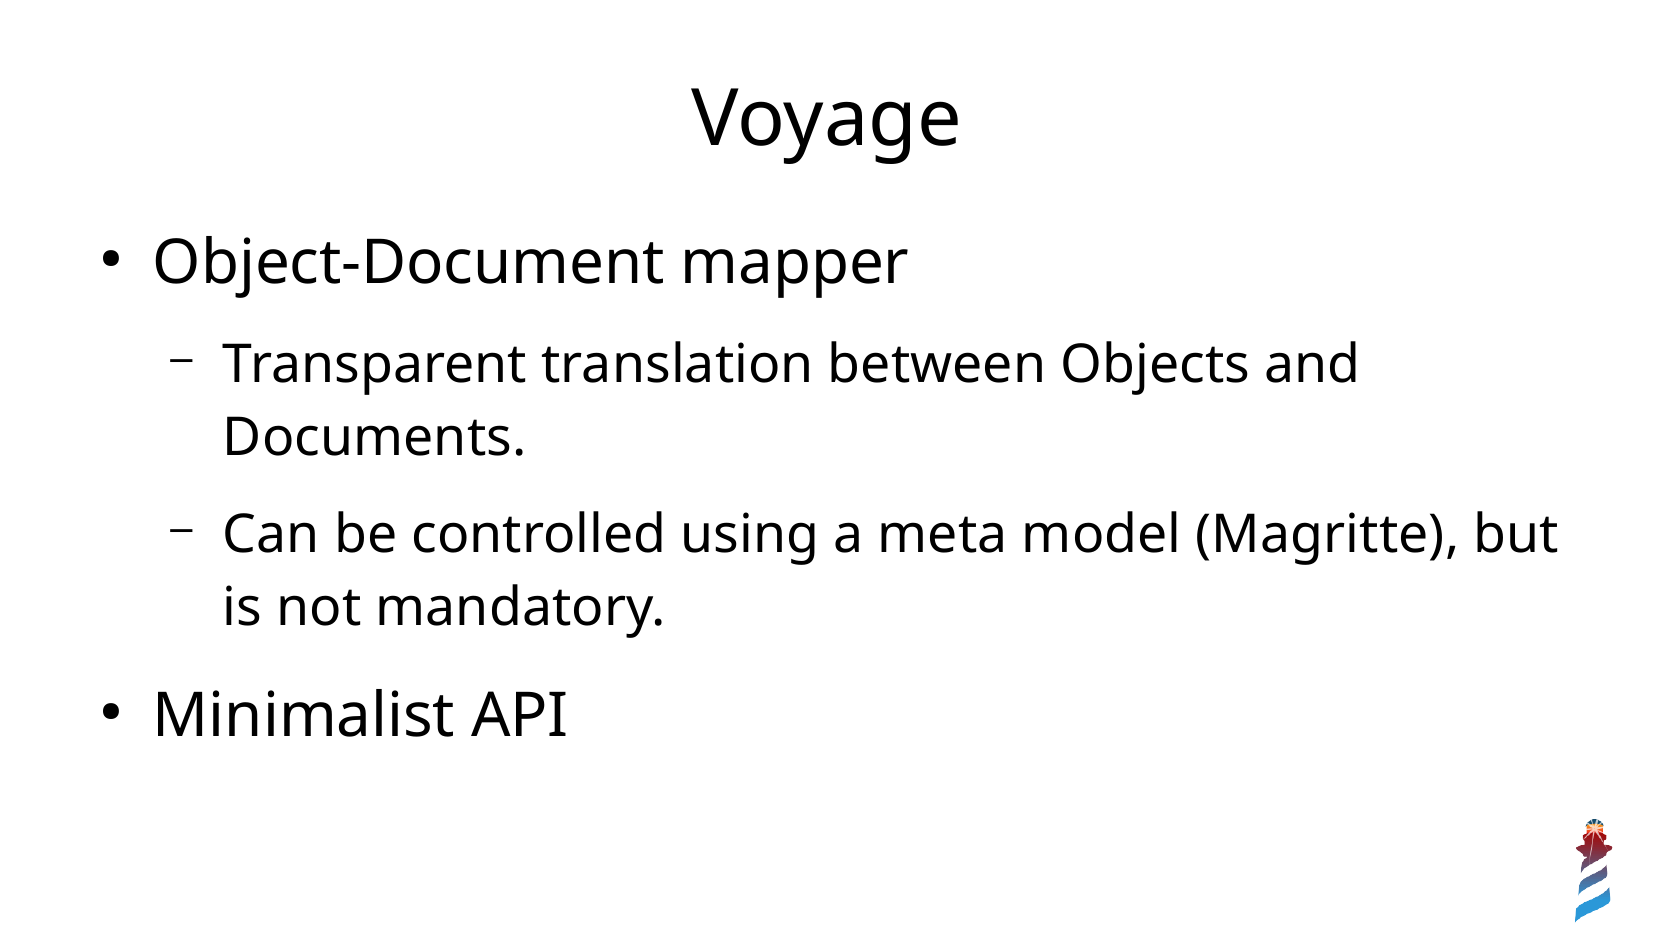

# Voyage
Object-Document mapper
Transparent translation between Objects and Documents.
Can be controlled using a meta model (Magritte), but is not mandatory.
Minimalist API